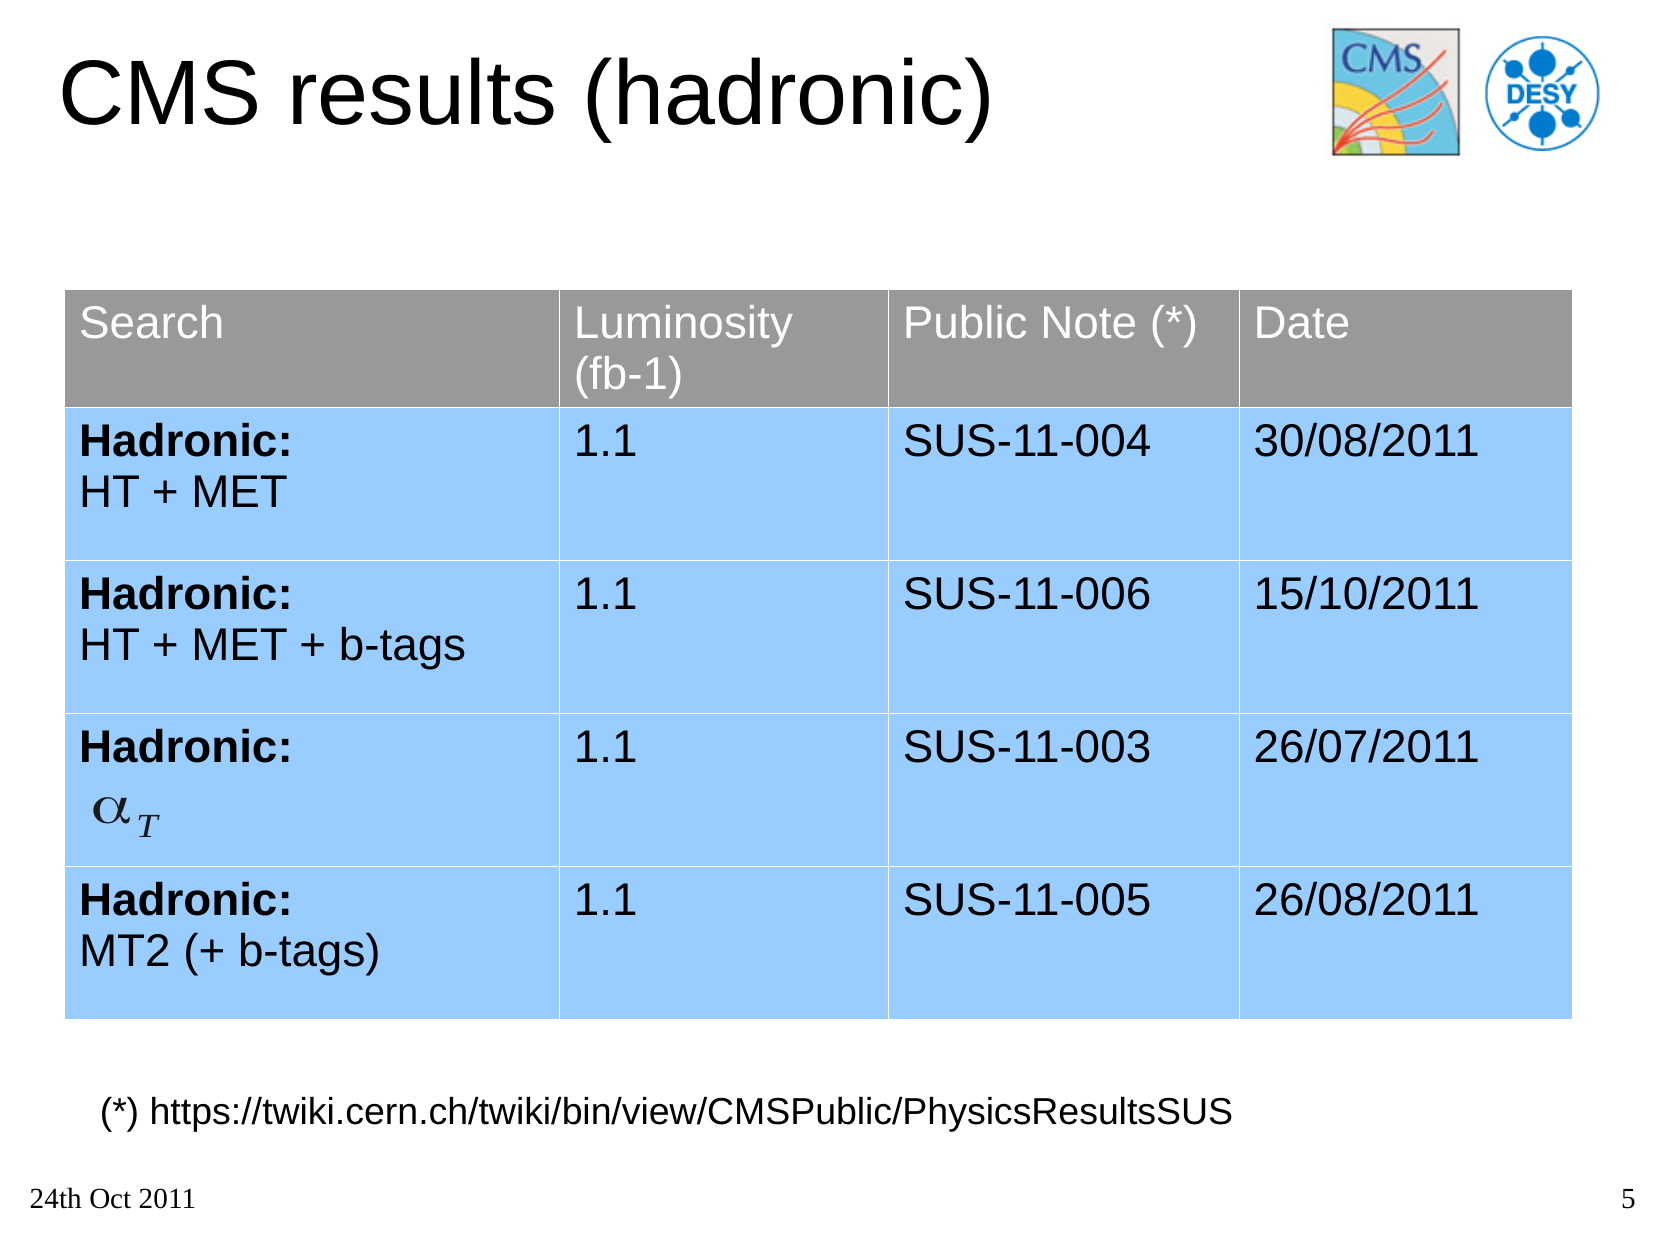

# CMS results (hadronic)
| Search | Luminosity (fb-1) | Public Note (\*) | Date |
| --- | --- | --- | --- |
| Hadronic: HT + MET | 1.1 | SUS-11-004 | 30/08/2011 |
| Hadronic: HT + MET + b-tags | 1.1 | SUS-11-006 | 15/10/2011 |
| Hadronic: | 1.1 | SUS-11-003 | 26/07/2011 |
| Hadronic: MT2 (+ b-tags) | 1.1 | SUS-11-005 | 26/08/2011 |
(*) https://twiki.cern.ch/twiki/bin/view/CMSPublic/PhysicsResultsSUS
24th Oct 2011
5